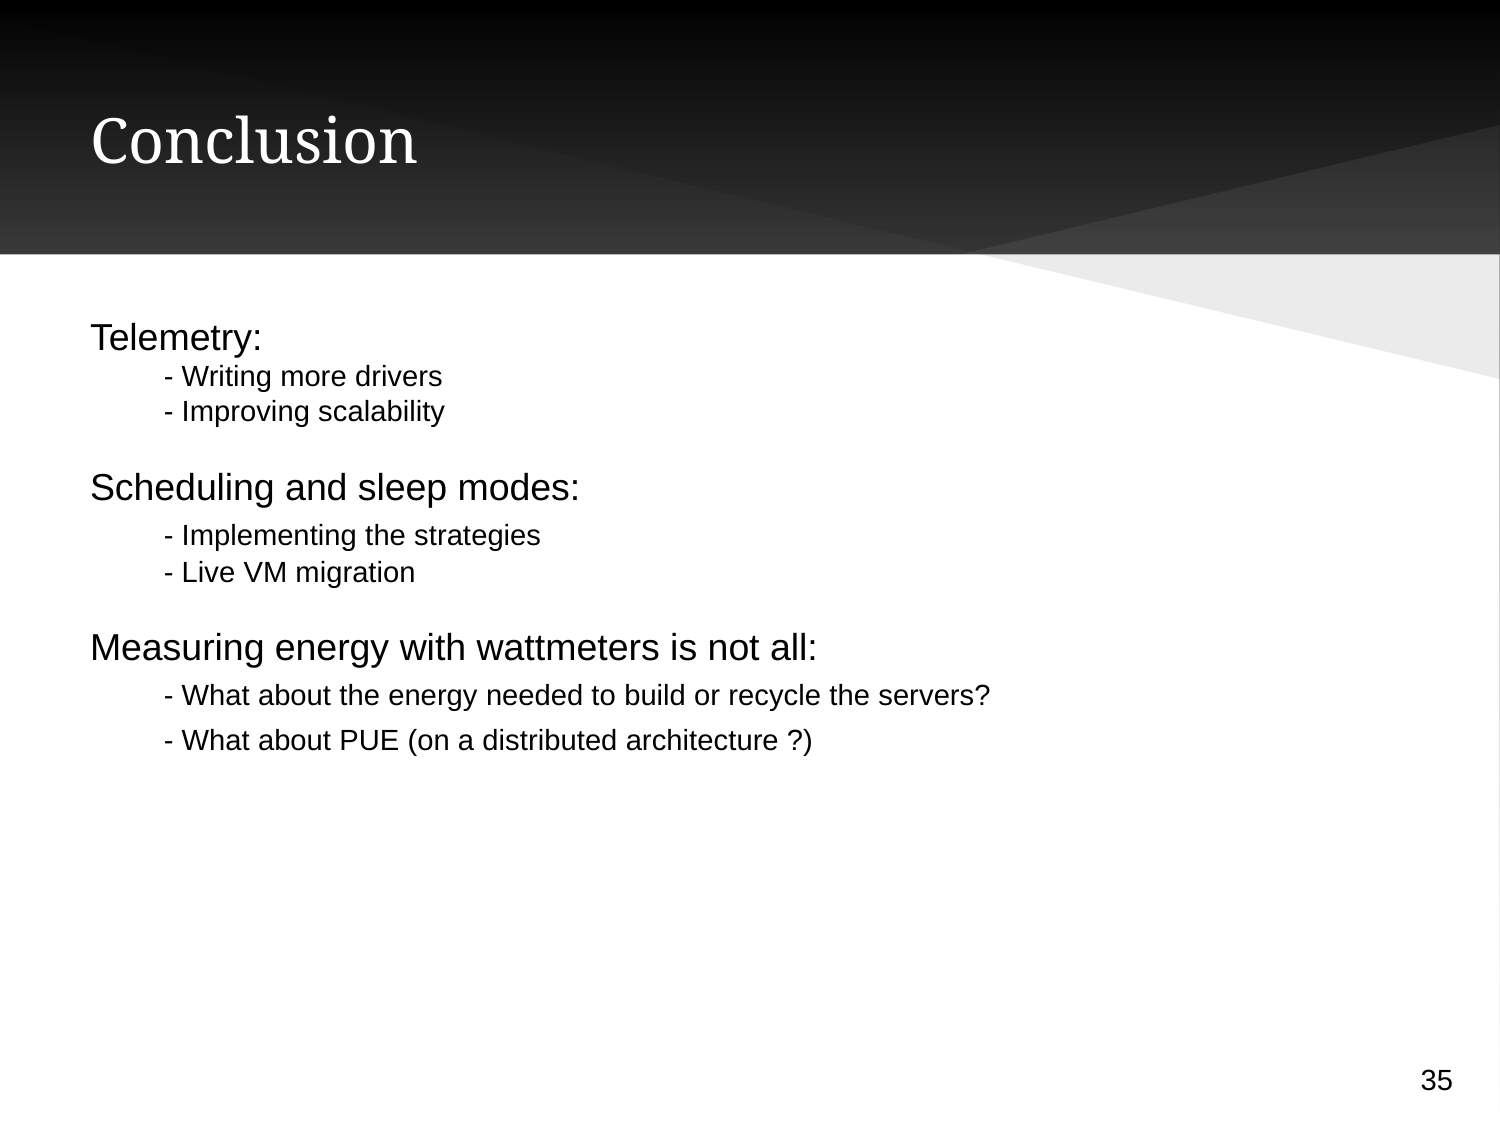

# Conclusion
Telemetry:
	- Writing more drivers
	- Improving scalability
Scheduling and sleep modes:
	- Implementing the strategies
	- Live VM migration
Measuring energy with wattmeters is not all:
	- What about the energy needed to build or recycle the servers?
	- What about PUE (on a distributed architecture ?)
35